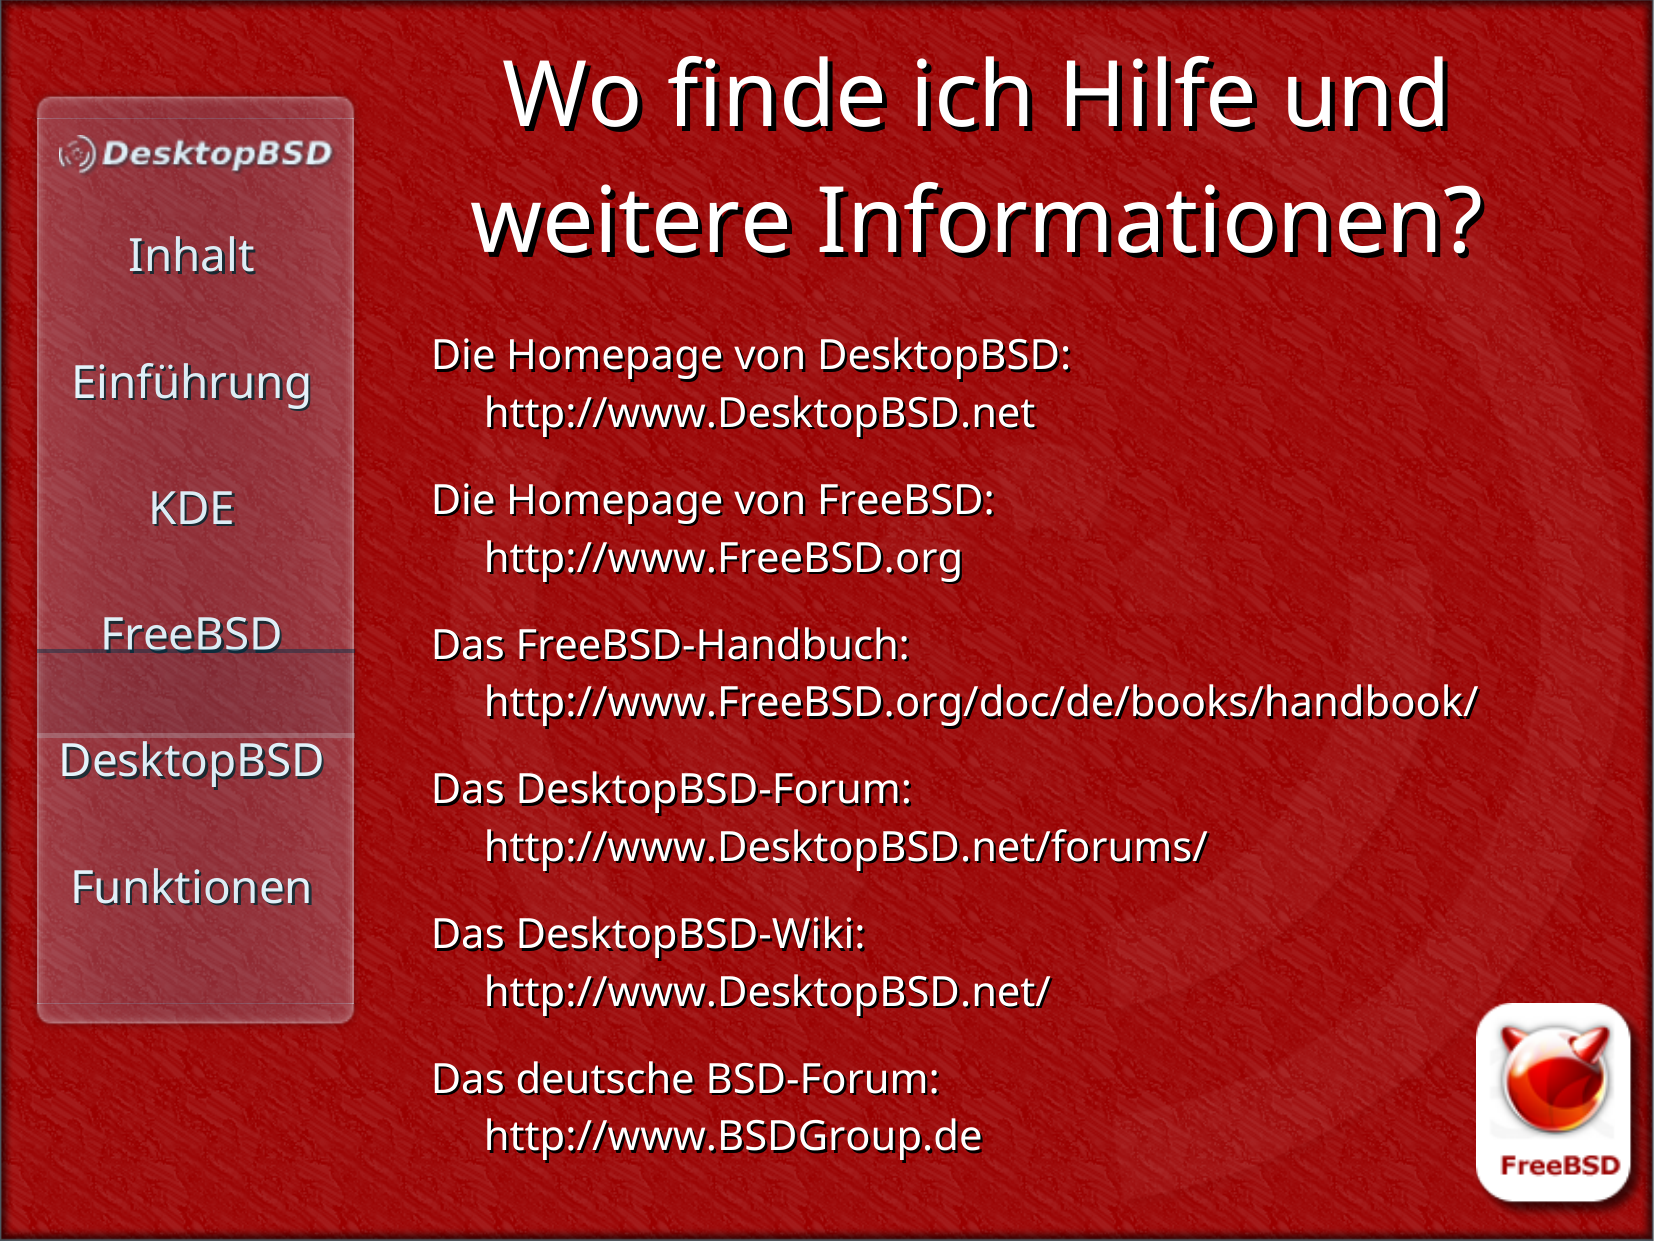

# Wo finde ich Hilfe und weitere Informationen?
Die Homepage von DesktopBSD:
http://www.DesktopBSD.net
Die Homepage von FreeBSD:
http://www.FreeBSD.org
Das FreeBSD-Handbuch:
http://www.FreeBSD.org/doc/de/books/handbook/
Das DesktopBSD-Forum:
http://www.DesktopBSD.net/forums/
Das DesktopBSD-Wiki:
http://www.DesktopBSD.net/
Das deutsche BSD-Forum:
http://www.BSDGroup.de